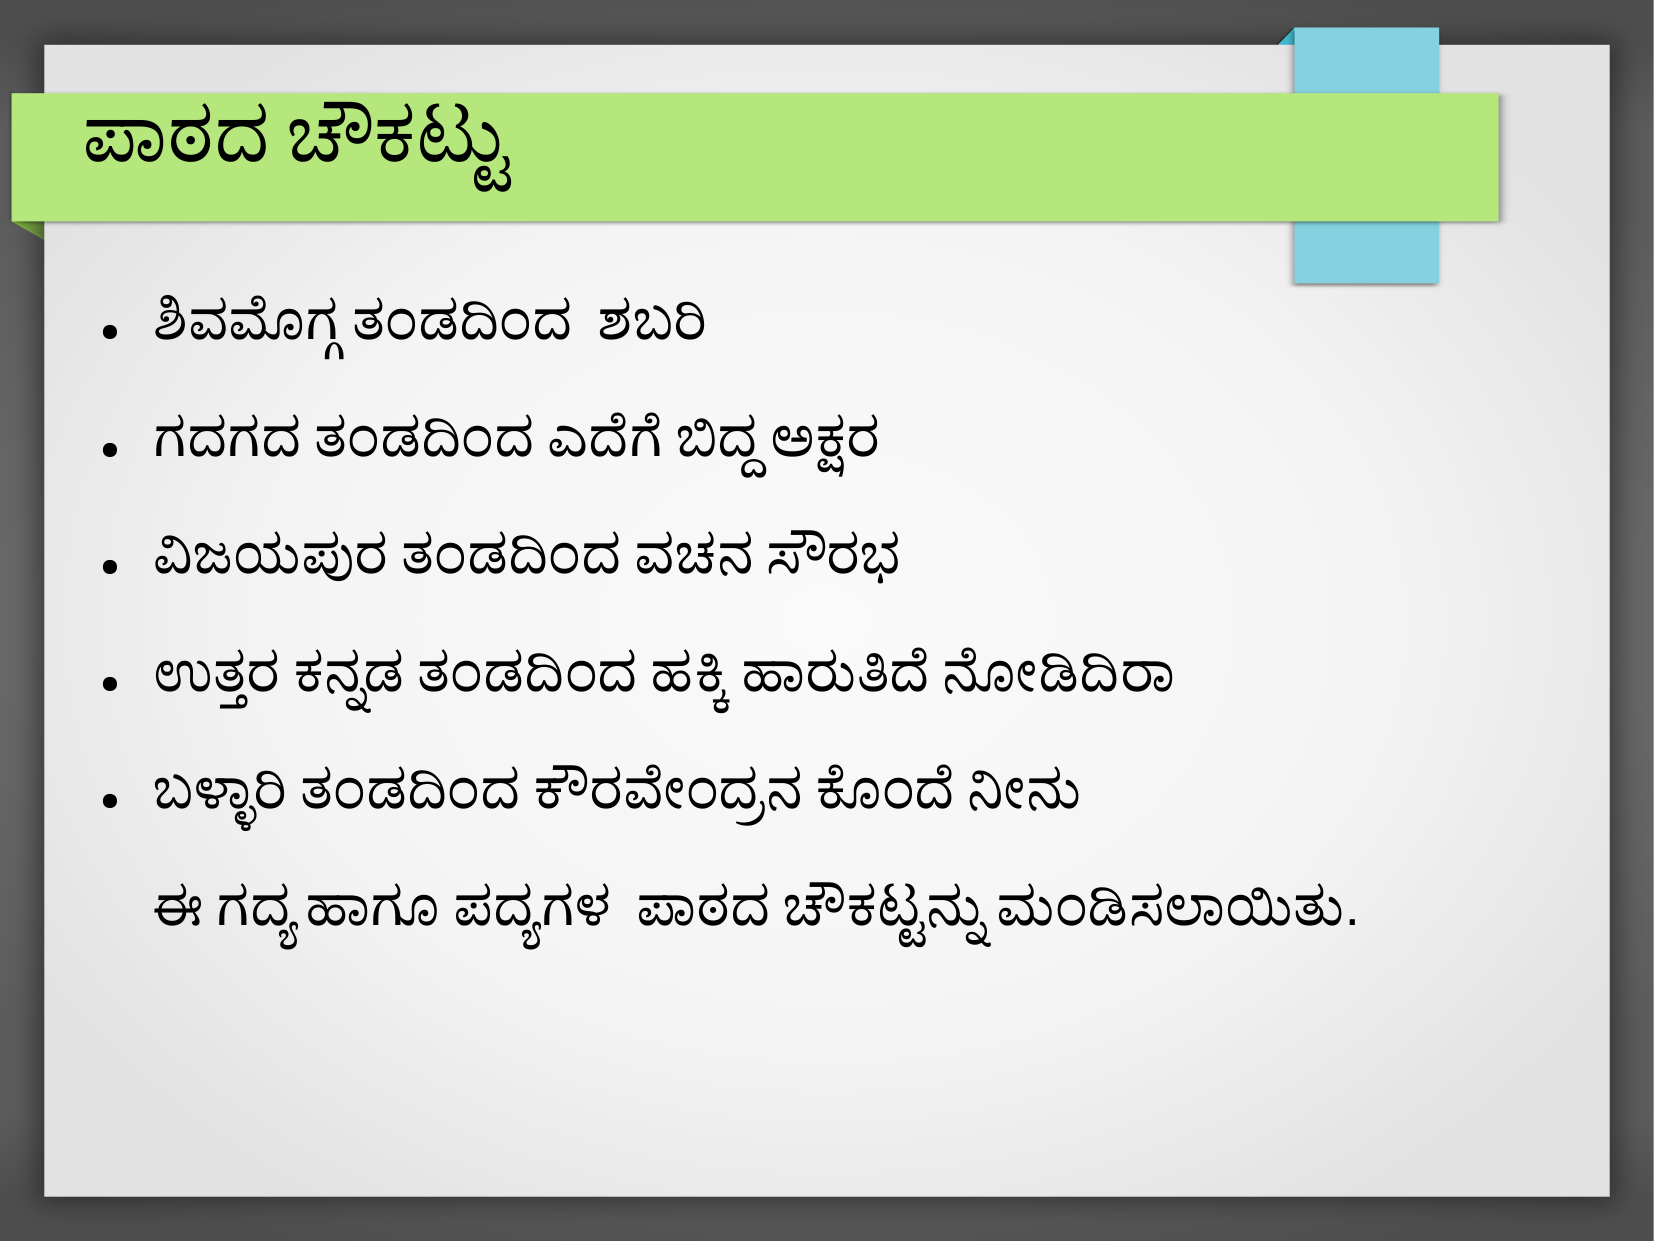

# ಪಾಠದ ಚೌಕಟ್ಟು
ಶಿವಮೊಗ್ಗ ತಂಡದಿಂದ ಶಬರಿ
ಗದಗದ ತಂಡದಿಂದ ಎದೆಗೆ ಬಿದ್ದ ಅಕ್ಷರ
ವಿಜಯಪುರ ತಂಡದಿಂದ ವಚನ ಸೌರಭ
ಉತ್ತರ ಕನ್ನಡ ತಂಡದಿಂದ ಹಕ್ಕಿ ಹಾರುತಿದೆ ನೋಡಿದಿರಾ
ಬಳ್ಳಾರಿ ತಂಡದಿಂದ ಕೌರವೇಂದ್ರನ ಕೊಂದೆ ನೀನು
ಈ ಗದ್ಯ ಹಾಗೂ ಪದ್ಯಗಳ ಪಾಠದ ಚೌಕಟ್ಟನ್ನು ಮಂಡಿಸಲಾಯಿತು.